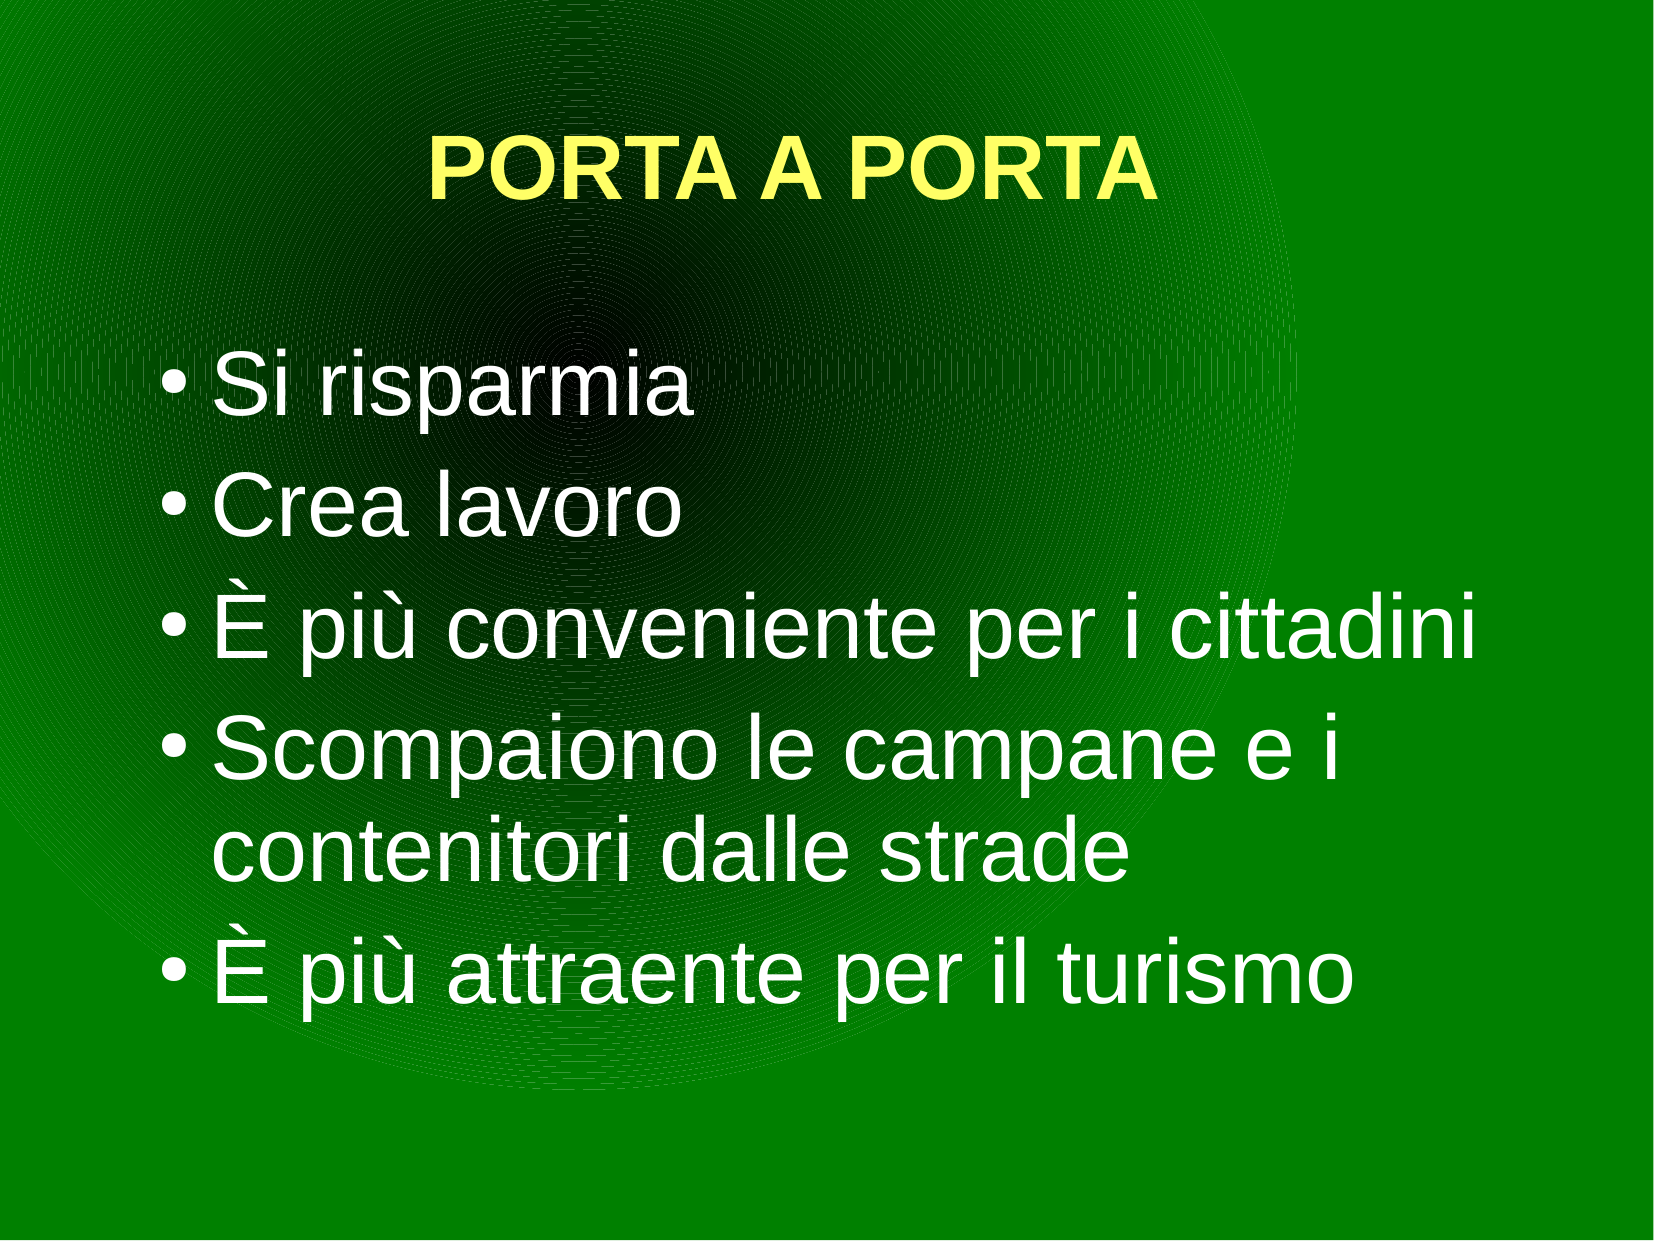

# PORTA A PORTA
Si risparmia
Crea lavoro
È più conveniente per i cittadini
Scompaiono le campane e i contenitori dalle strade
È più attraente per il turismo